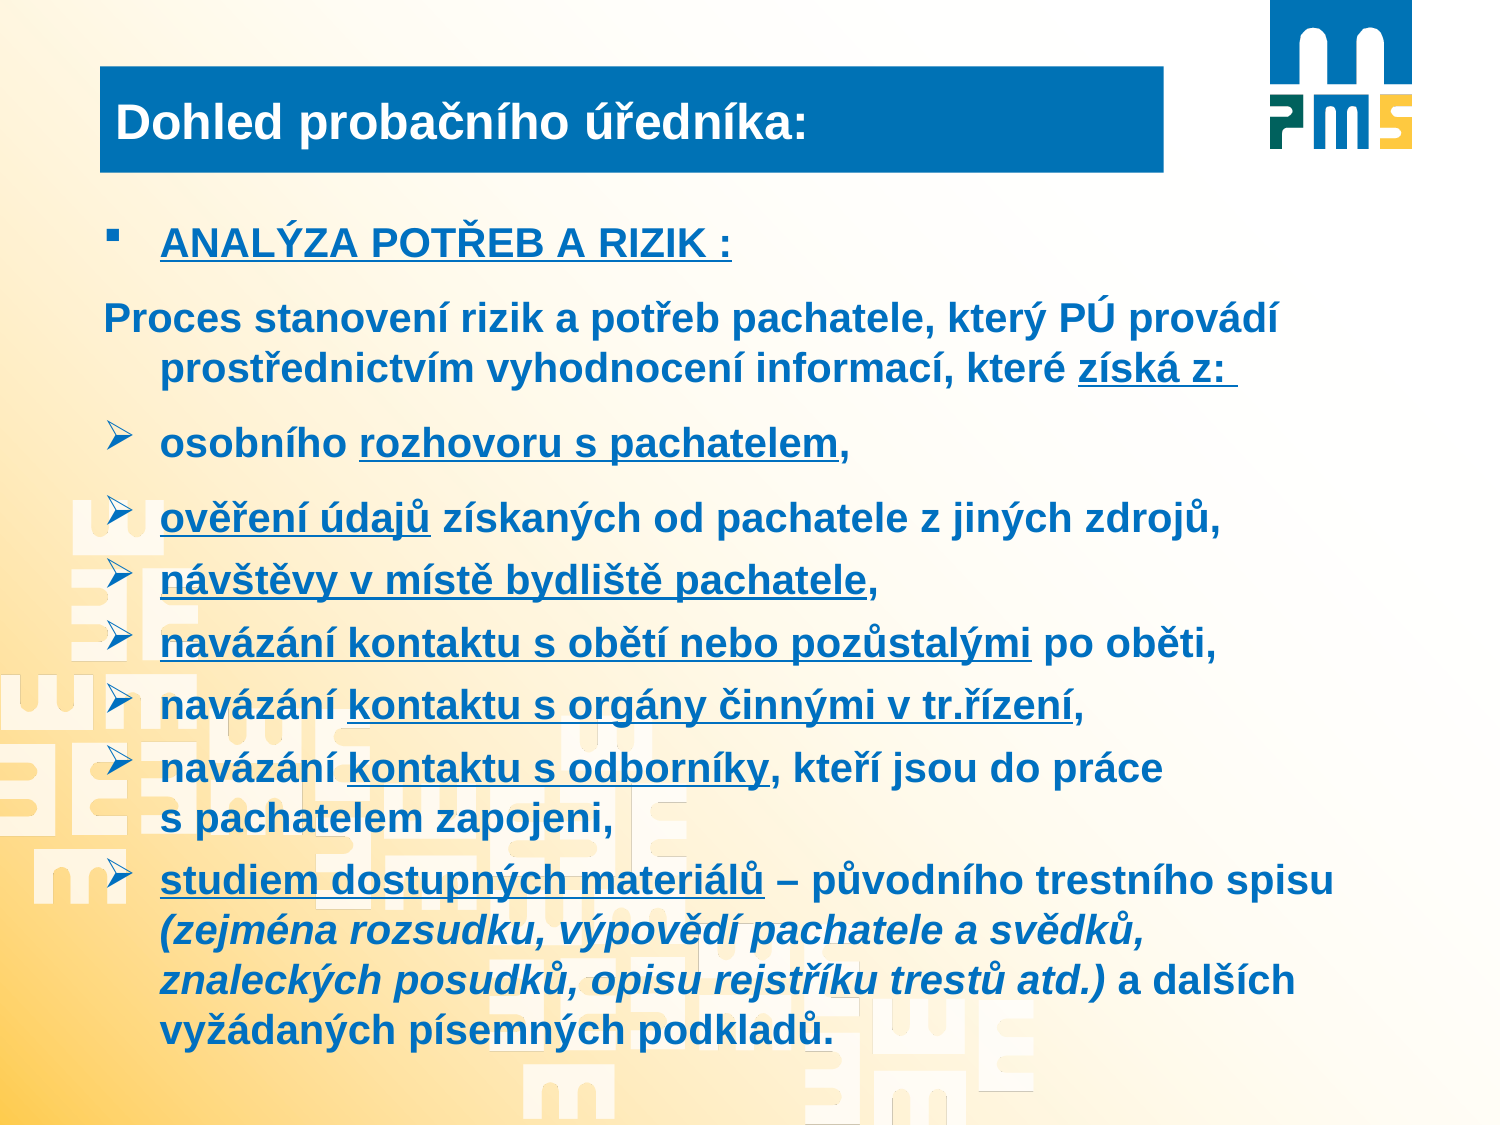

# Dohled probačního úředníka:
ANALÝZA POTŘEB A RIZIK :
Proces stanovení rizik a potřeb pachatele, který PÚ provádí prostřednictvím vyhodnocení informací, které získá z:
osobního rozhovoru s pachatelem,
ověření údajů získaných od pachatele z jiných zdrojů,
návštěvy v místě bydliště pachatele,
navázání kontaktu s obětí nebo pozůstalými po oběti,
navázání kontaktu s orgány činnými v tr.řízení,
navázání kontaktu s odborníky, kteří jsou do práce s pachatelem zapojeni,
studiem dostupných materiálů – původního trestního spisu (zejména rozsudku, výpovědí pachatele a svědků, znaleckých posudků, opisu rejstříku trestů atd.) a dalších vyžádaných písemných podkladů.